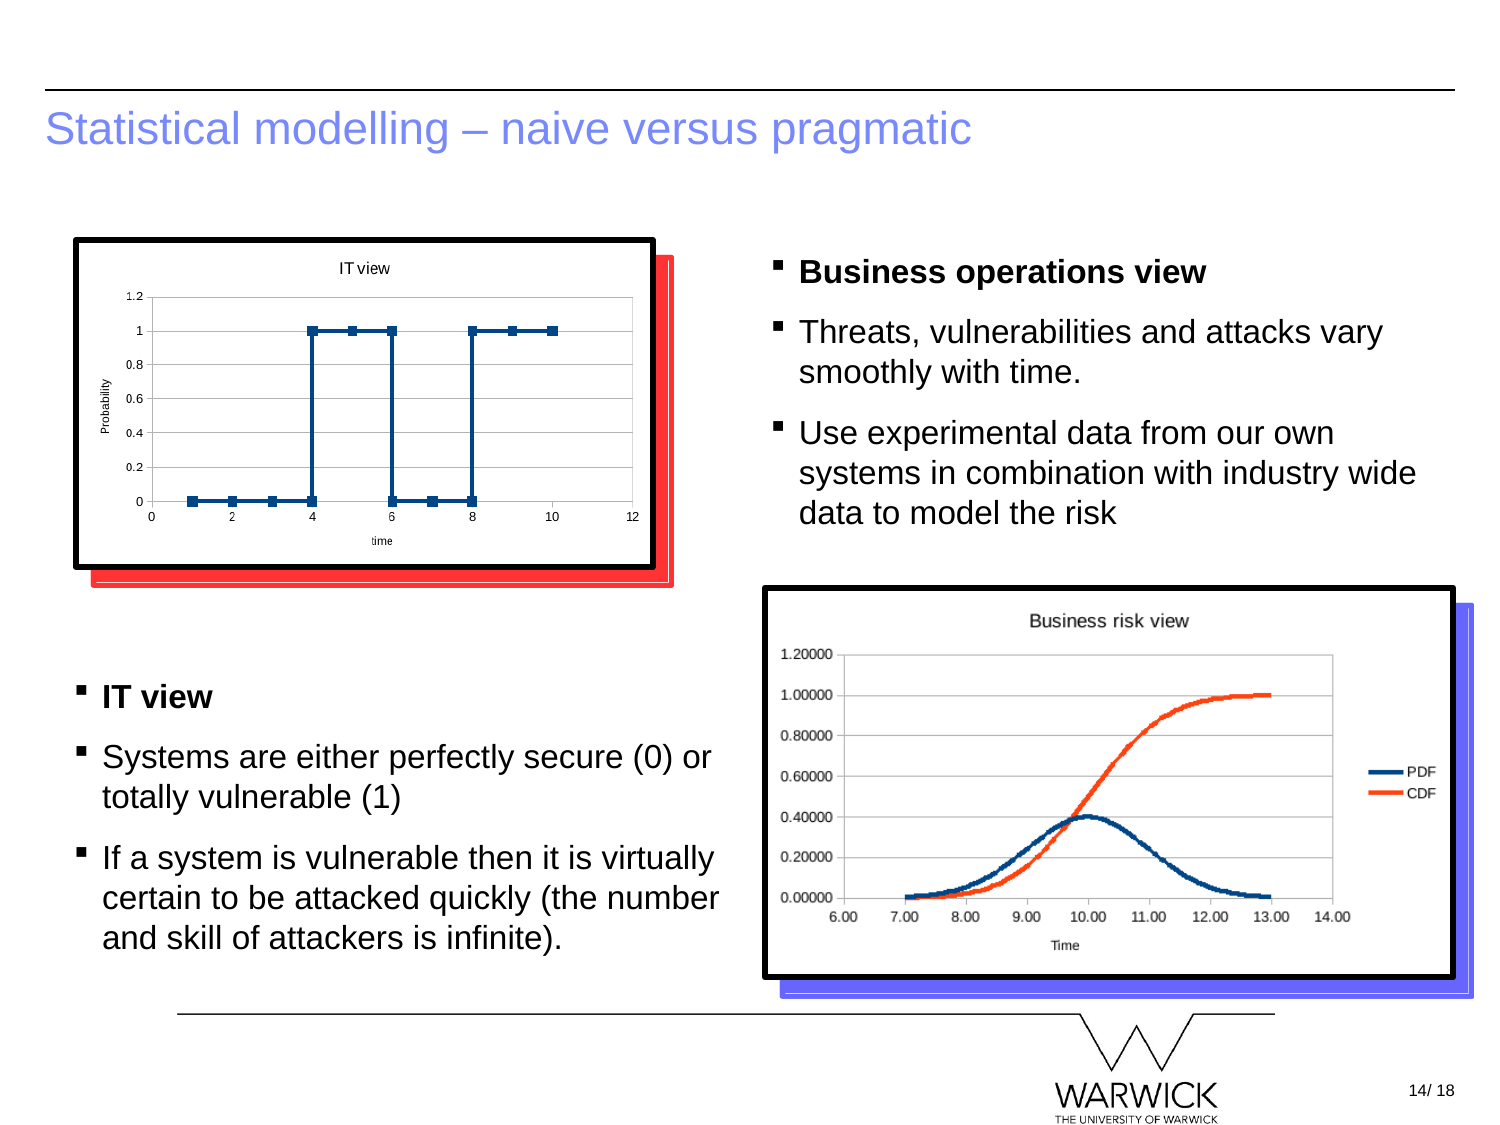

# Statistical modelling – naive versus pragmatic
Business operations view
Threats, vulnerabilities and attacks vary smoothly with time.
Use experimental data from our own systems in combination with industry wide data to model the risk
IT view
Systems are either perfectly secure (0) or totally vulnerable (1)
If a system is vulnerable then it is virtually certain to be attacked quickly (the number and skill of attackers is infinite).